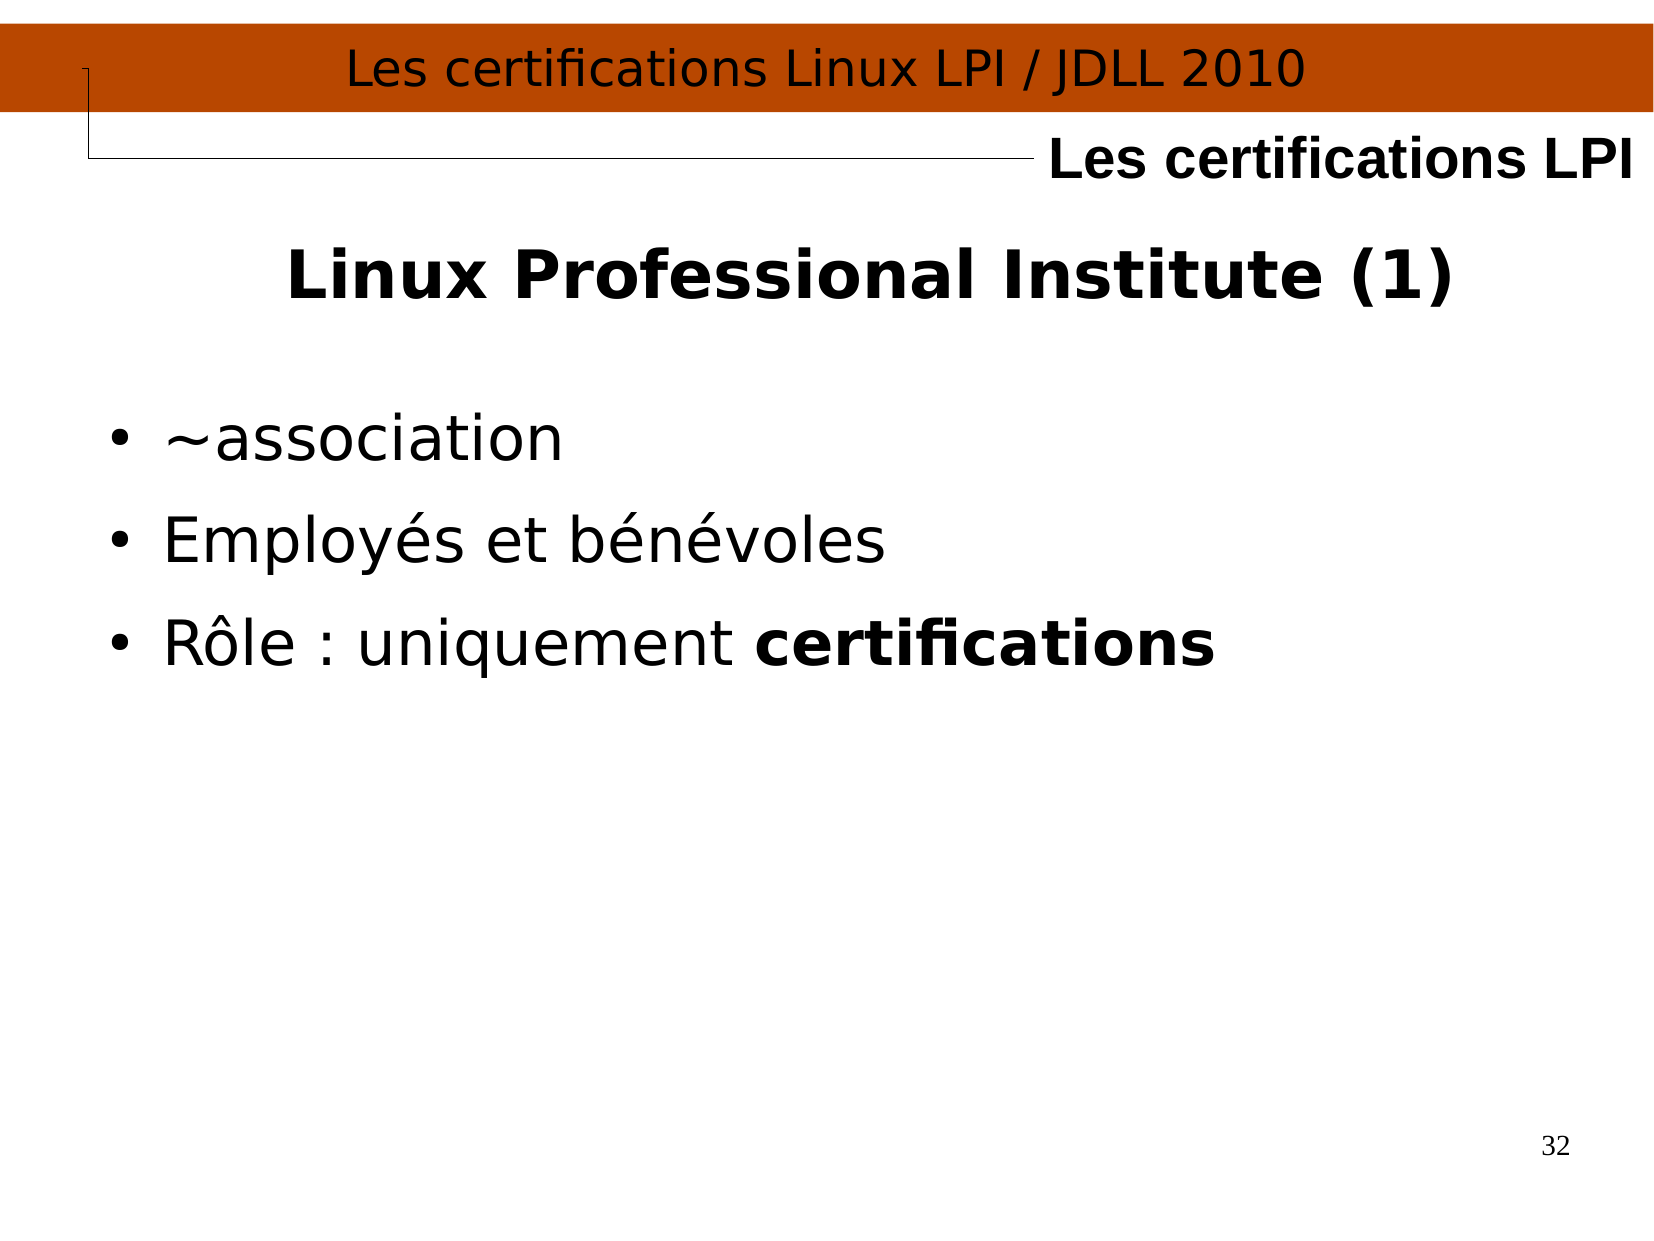

# Les certifications Linux LPI / JDLL 2010
Les certifications LPI
Linux Professional Institute (1)
~association
Employés et bénévoles
Rôle : uniquement certifications
32